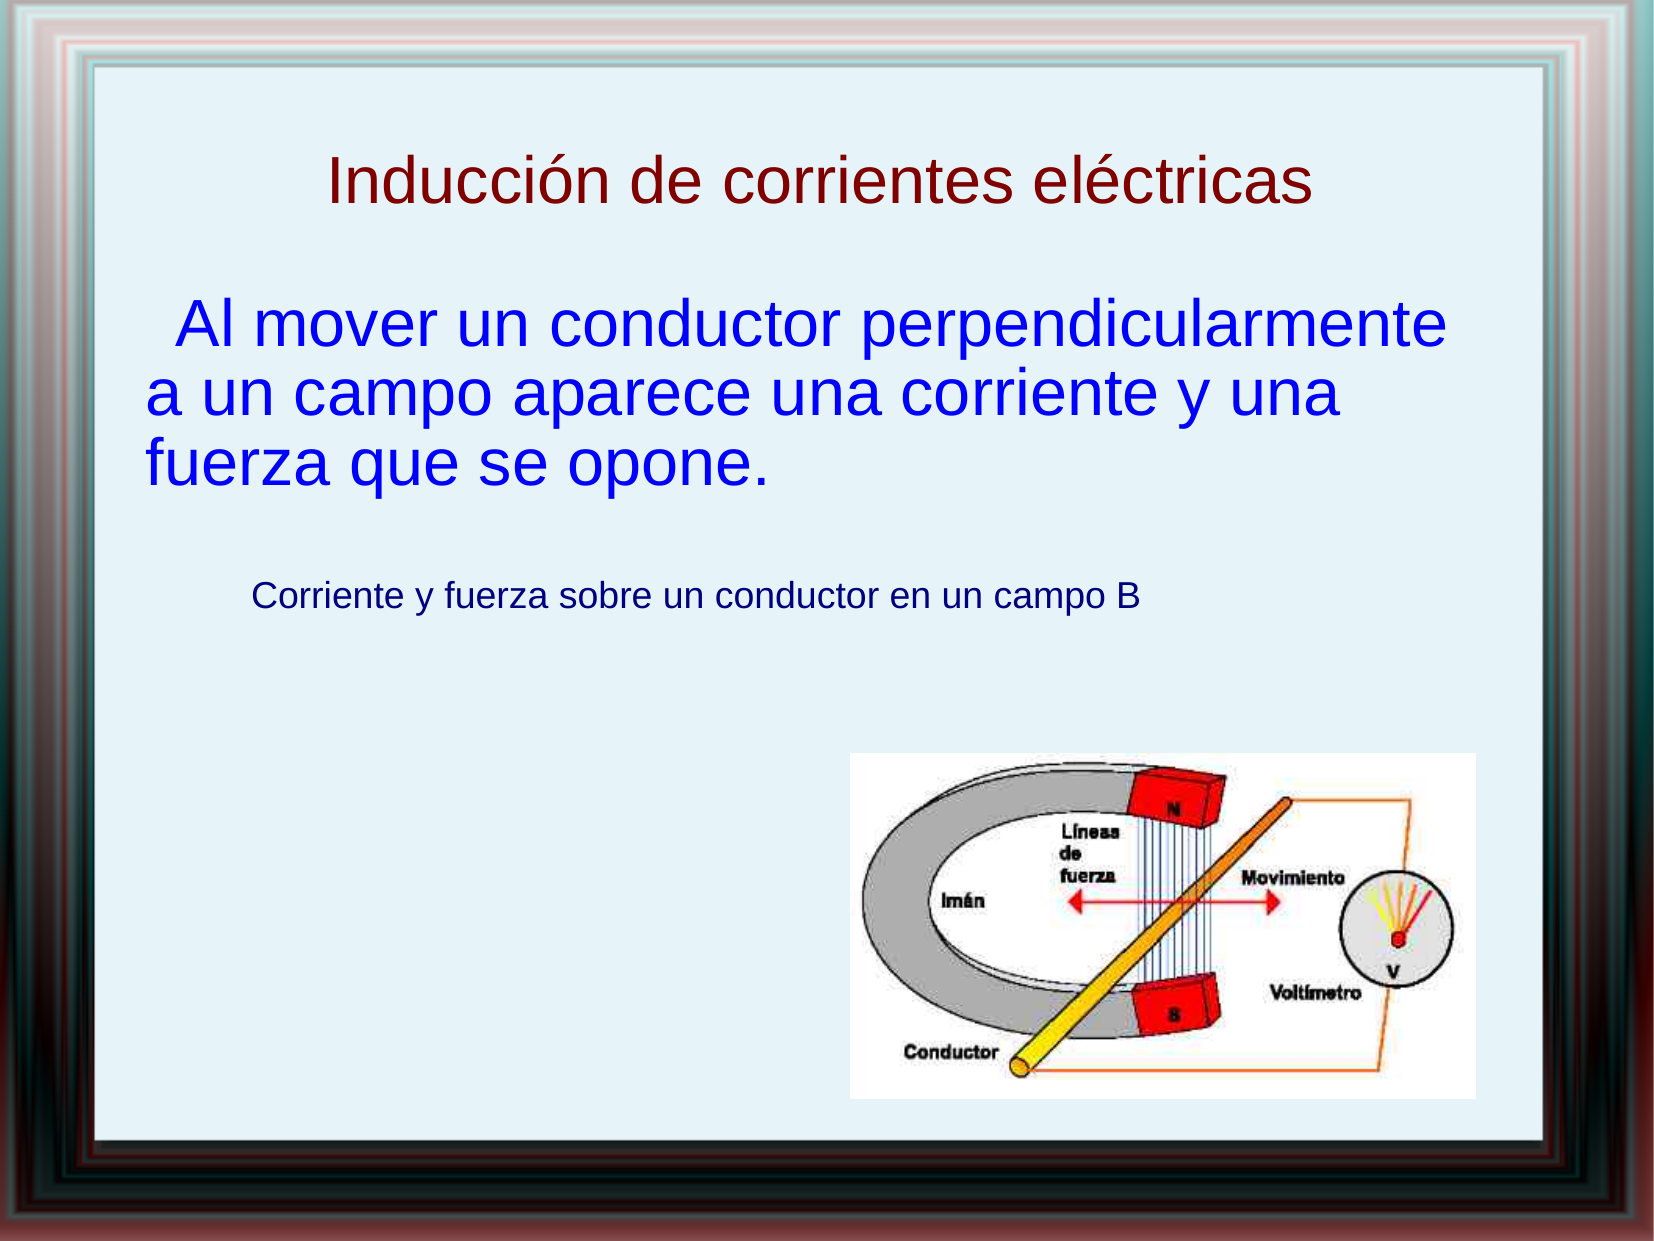

Inducción de corrientes eléctricas
Al mover un conductor perpendicularmente a un campo aparece una corriente y una fuerza que se opone.
Corriente y fuerza sobre un conductor en un campo B